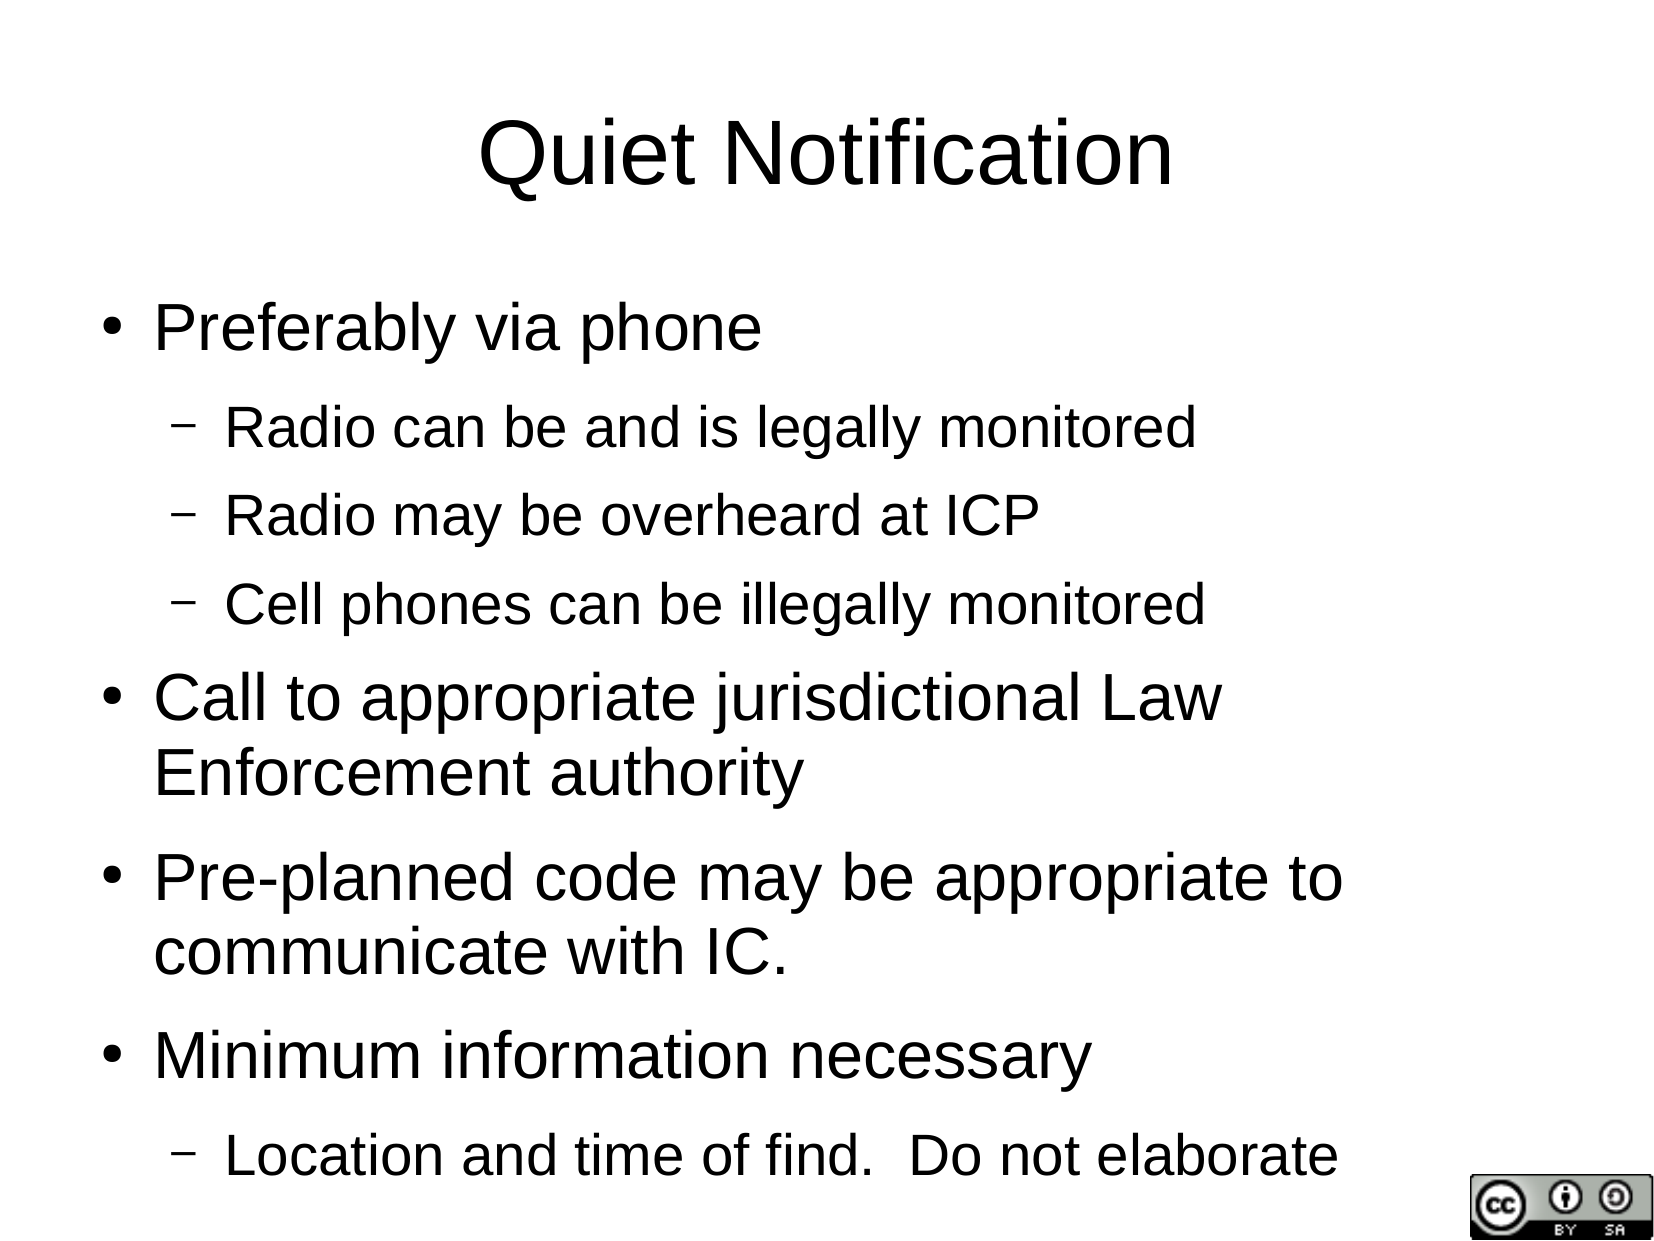

# Quiet Notification
Preferably via phone
Radio can be and is legally monitored
Radio may be overheard at ICP
Cell phones can be illegally monitored
Call to appropriate jurisdictional Law Enforcement authority
Pre-planned code may be appropriate to communicate with IC.
Minimum information necessary
Location and time of find. Do not elaborate